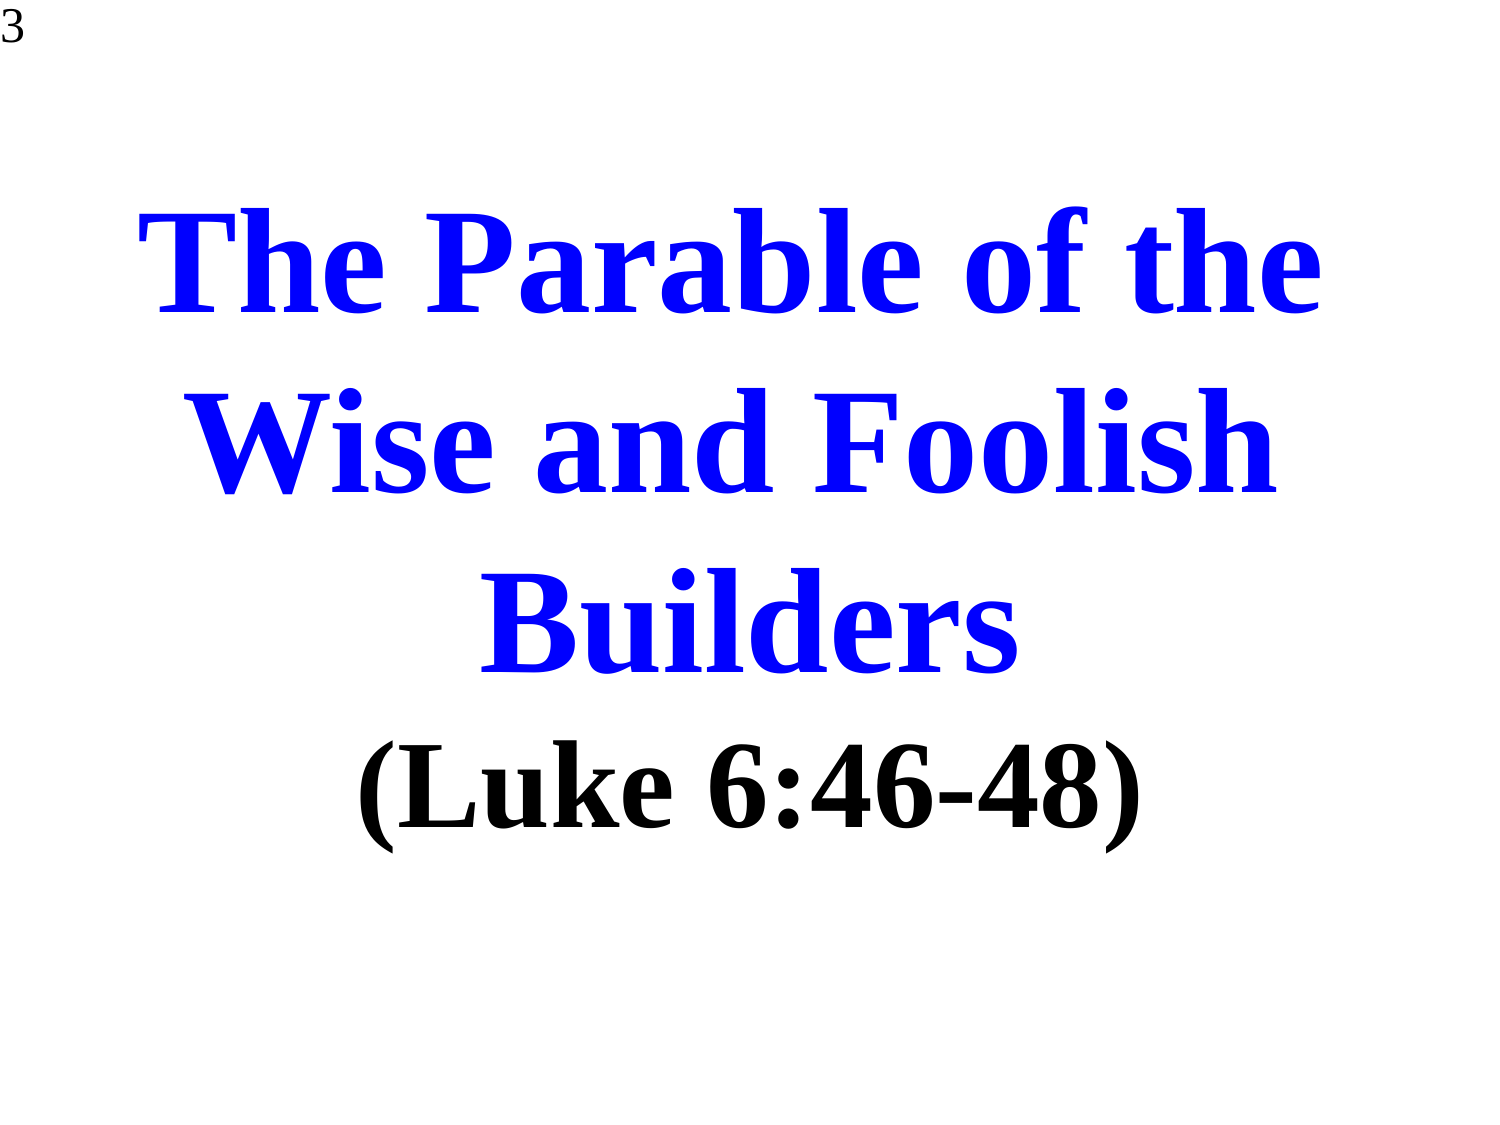

# The Parable of the Wise and Foolish Builders (Luke 6:46-48)